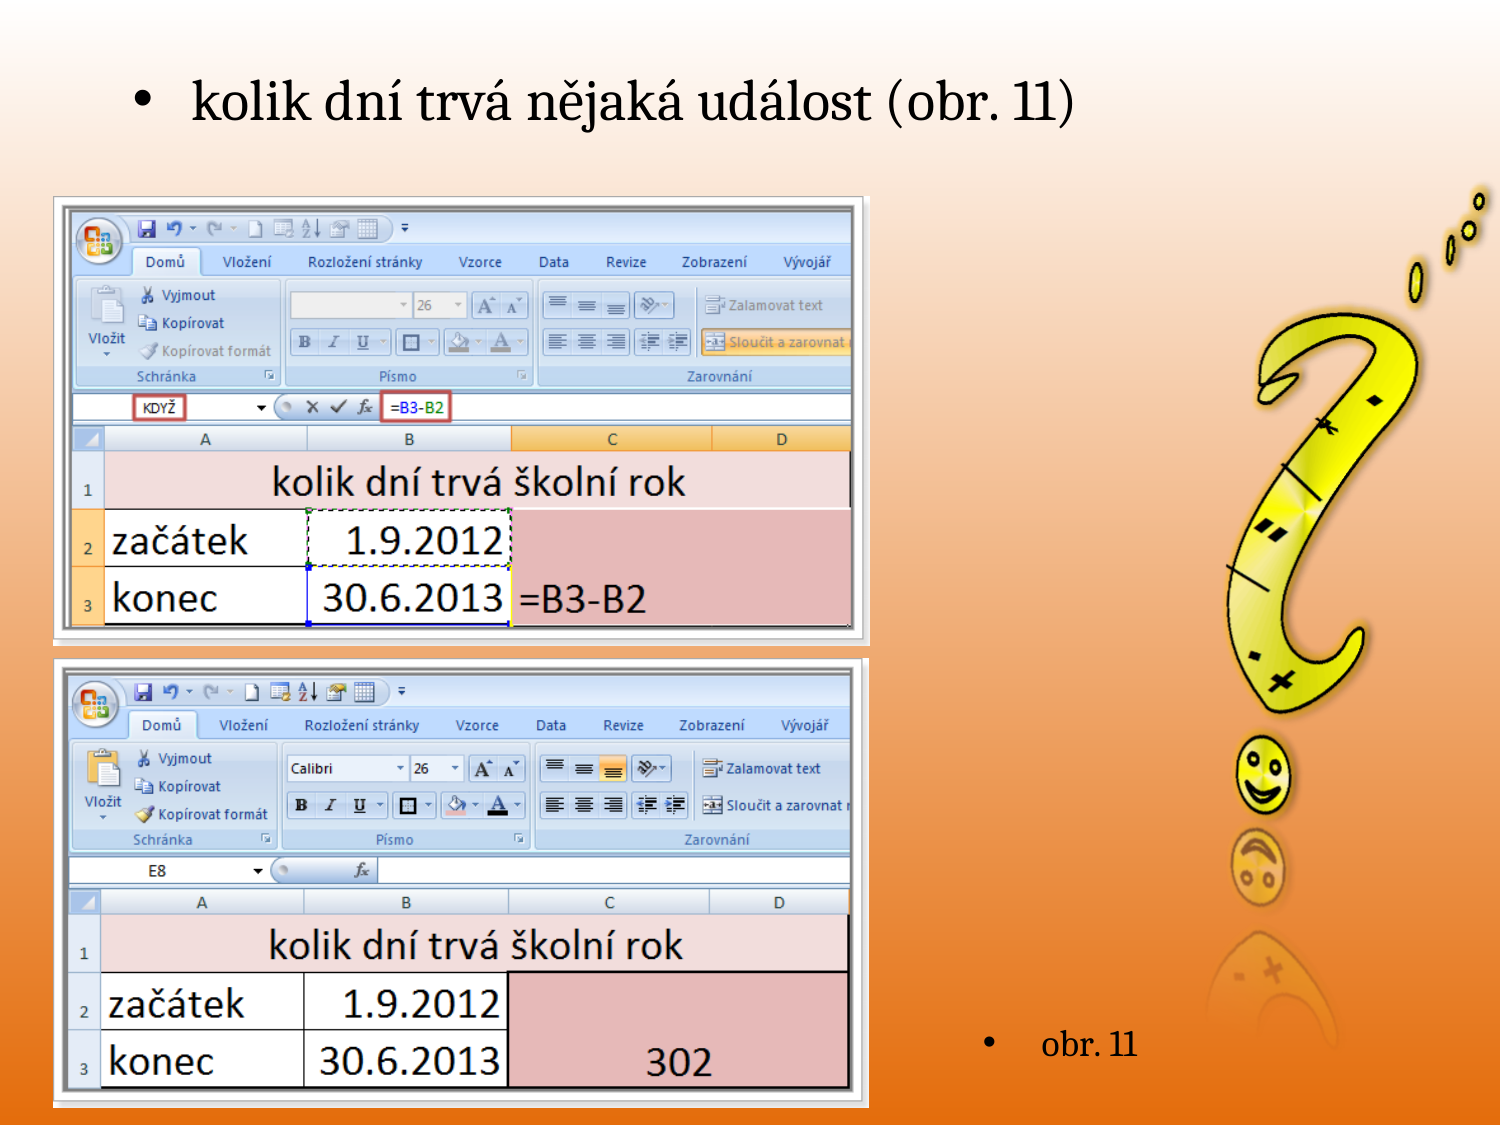

kolik dní trvá nějaká událost (obr. 11)
obr. 11